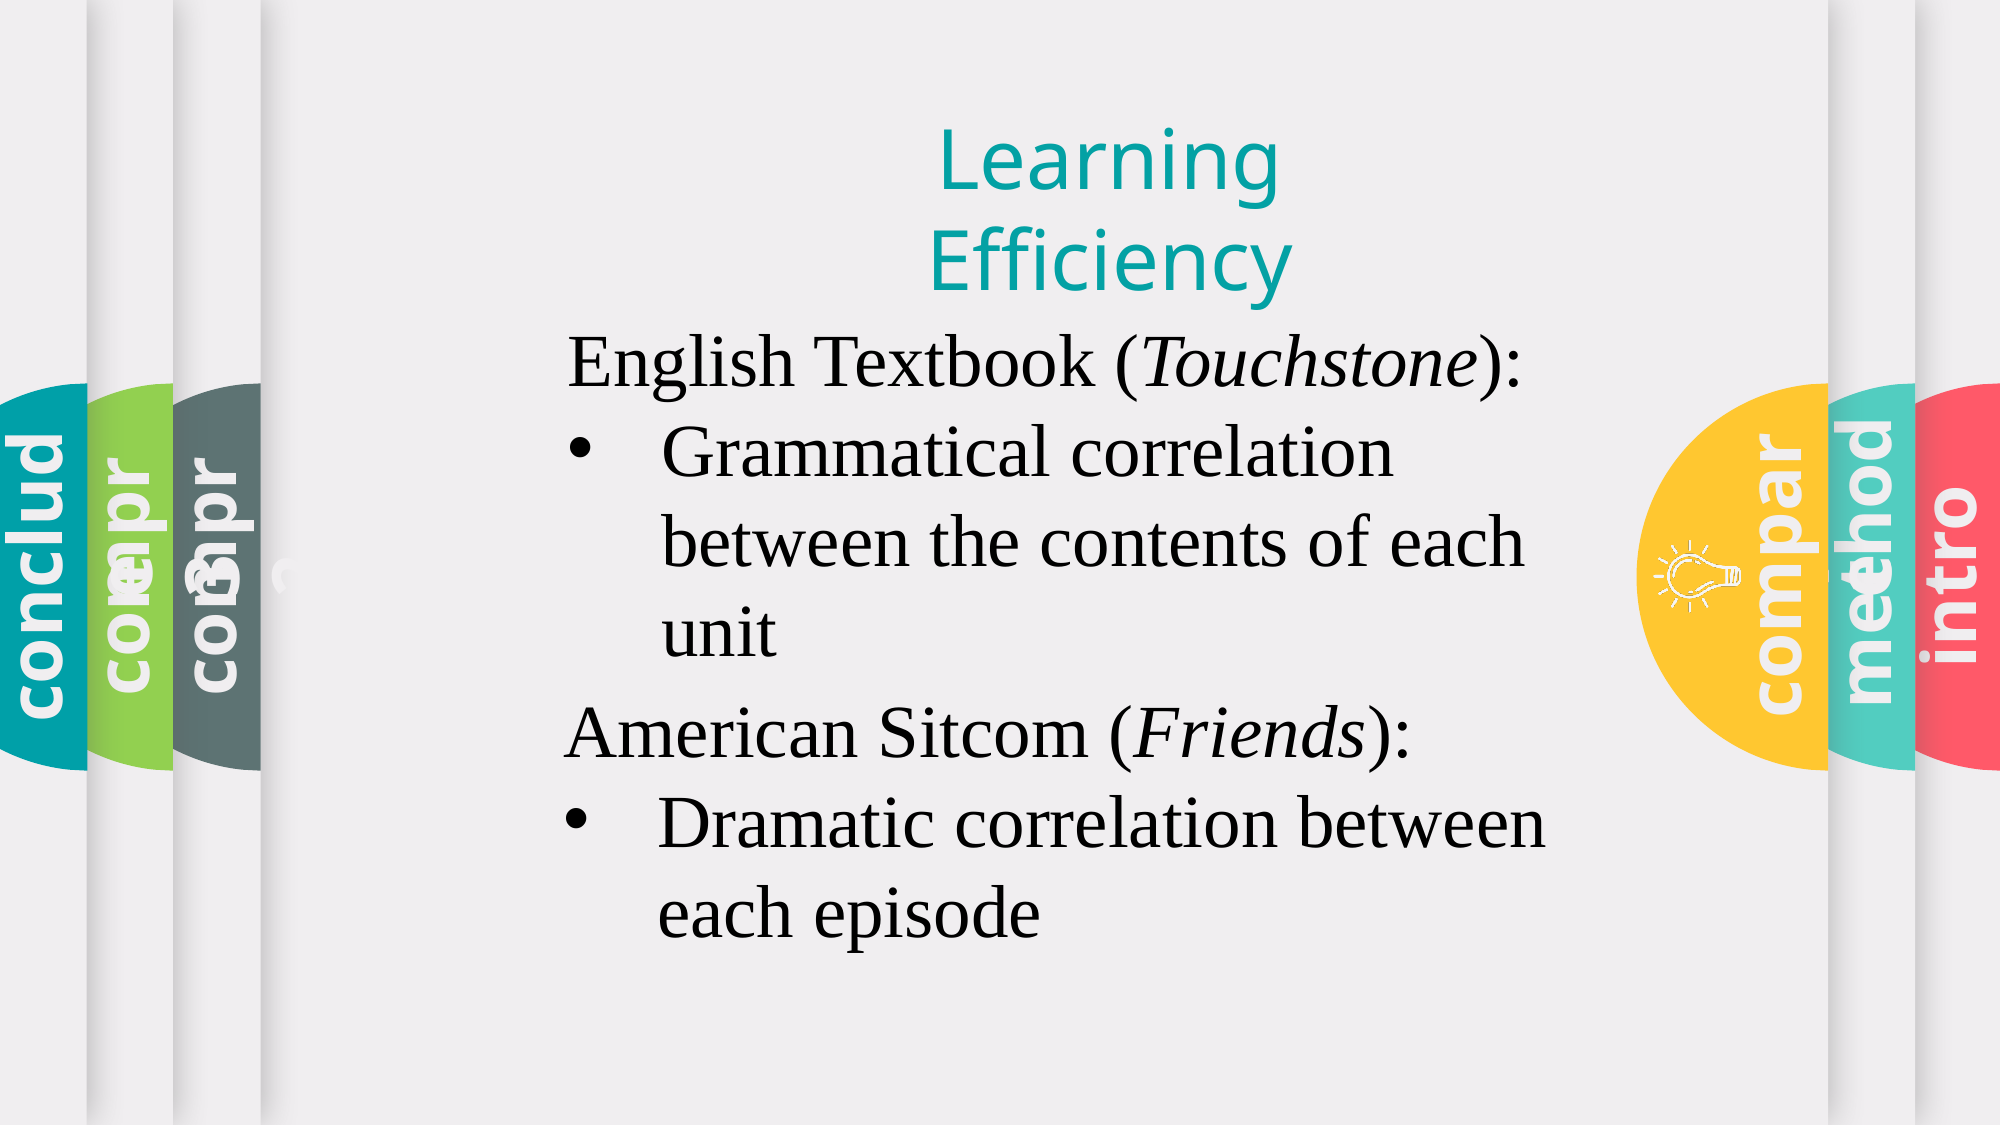

conclude
compr 2
compr 3
intro
method
compare
Learning Efficiency
English Textbook (Touchstone):
Grammatical correlation between the contents of each unit
American Sitcom (Friends):
Dramatic correlation between each episode